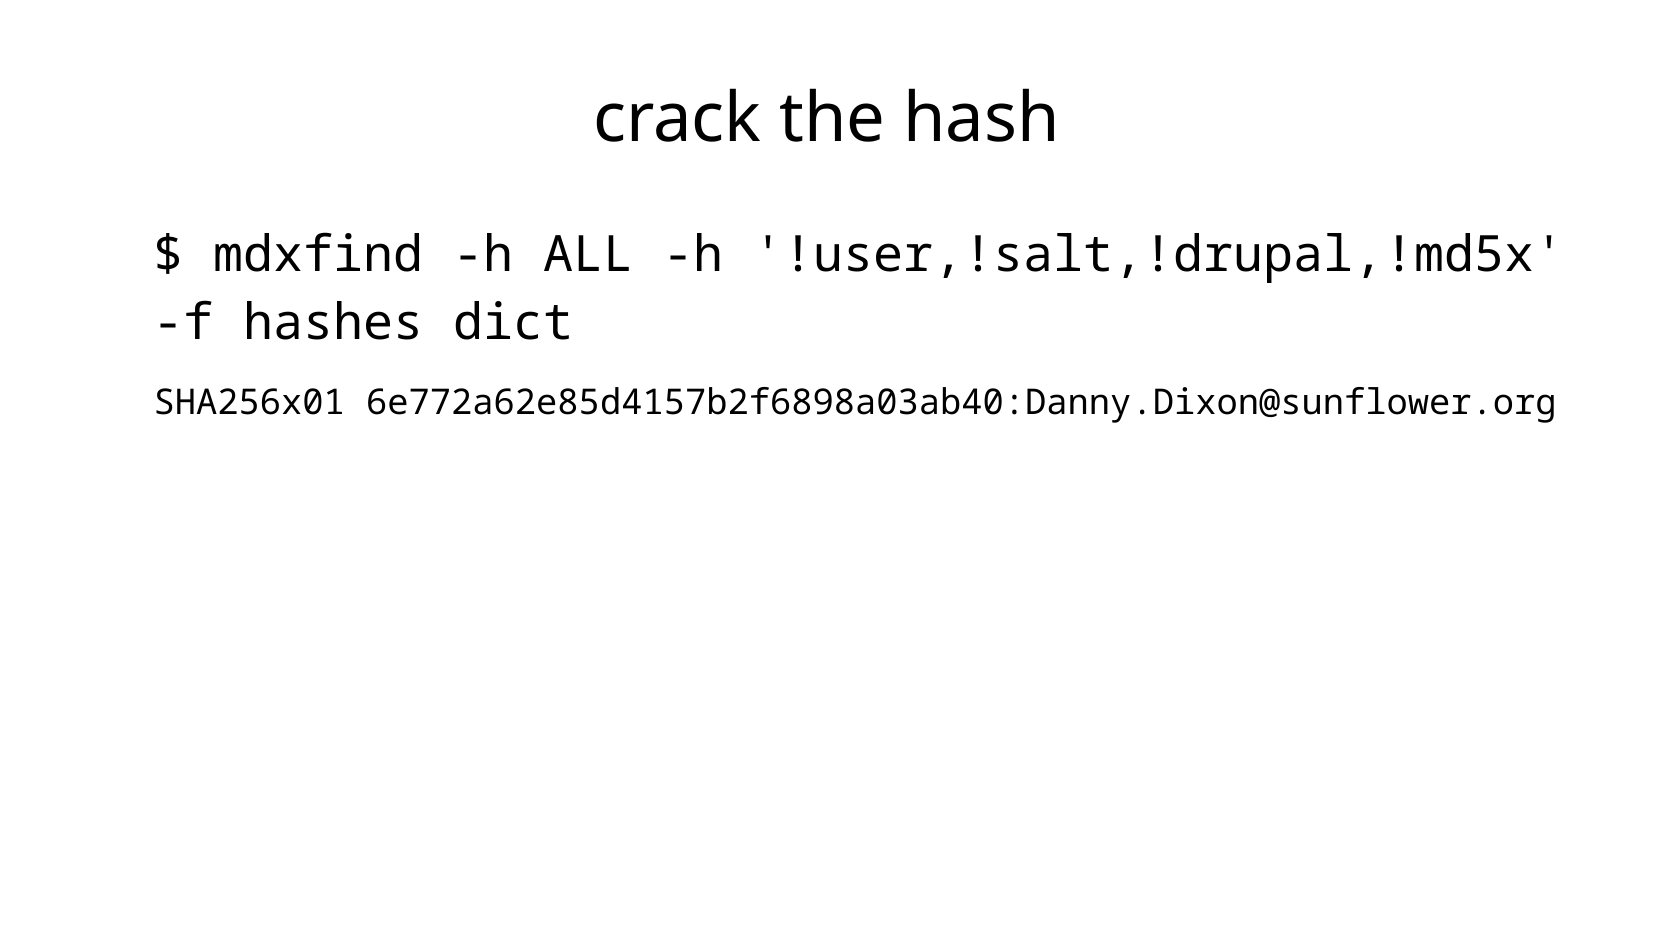

# crack the hash
$ mdxfind -h ALL -h '!user,!salt,!drupal,!md5x' -f hashes dict
SHA256x01 6e772a62e85d4157b2f6898a03ab40:Danny.Dixon@sunflower.org